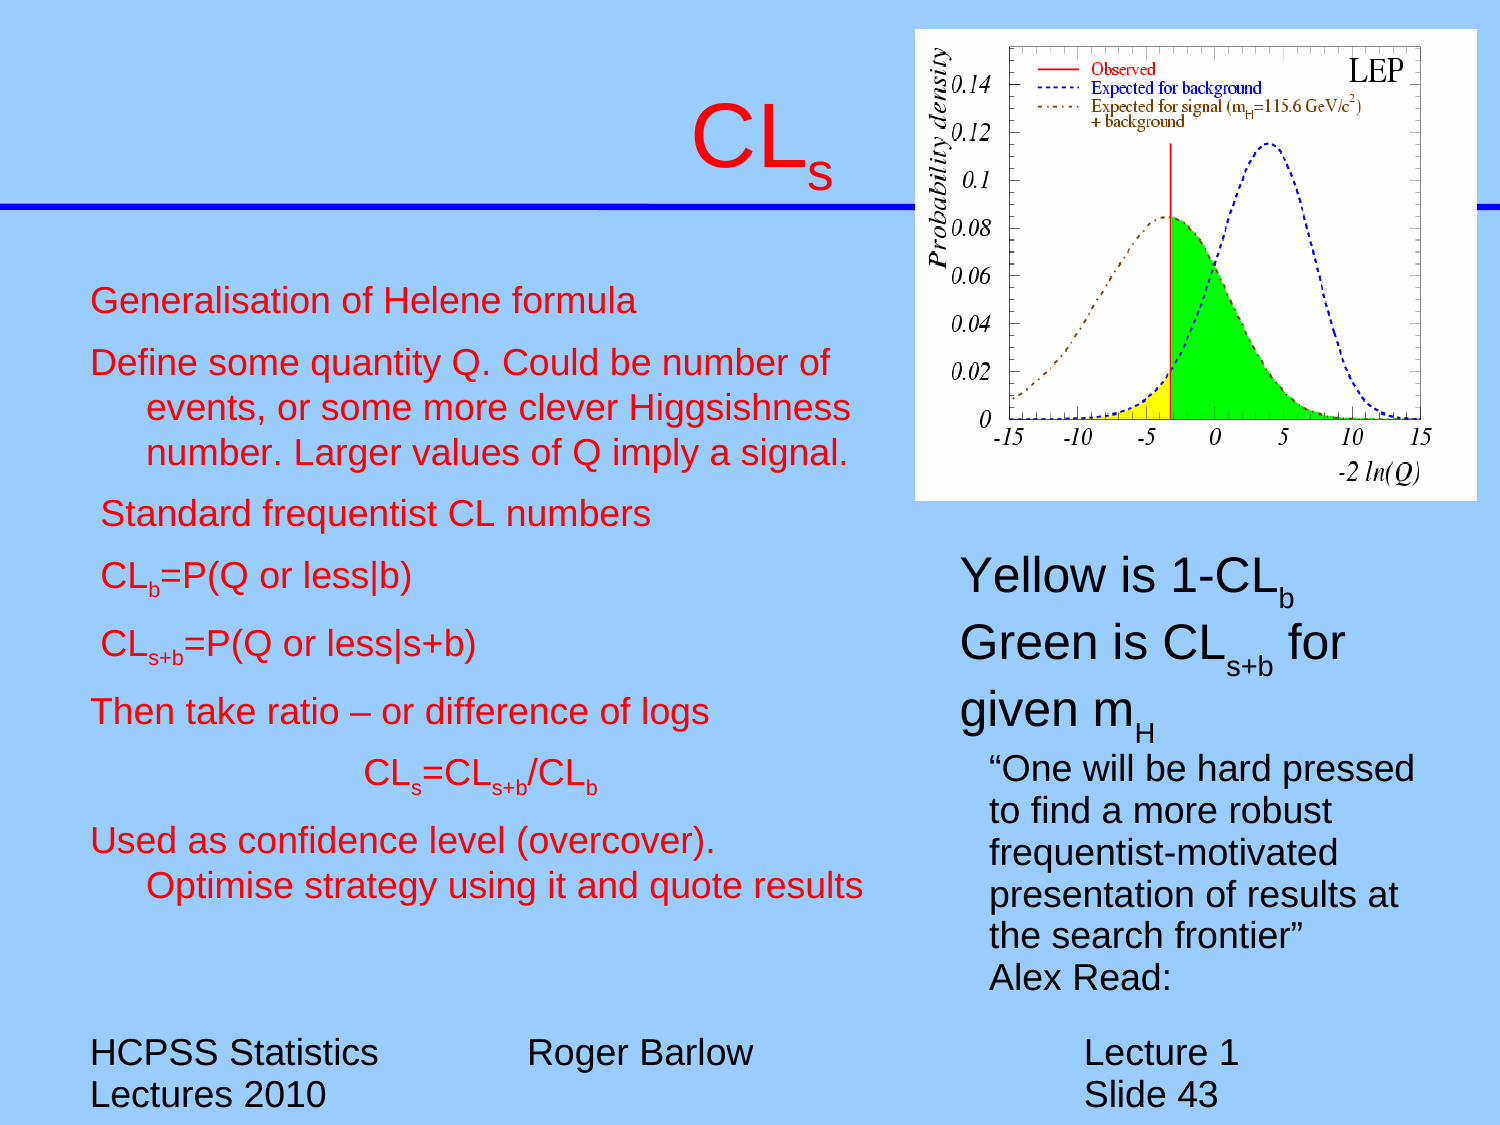

# CLs
Generalisation of Helene formula
Define some quantity Q. Could be number of events, or some more clever Higgsishness number. Larger values of Q imply a signal.
 Standard frequentist CL numbers
 CLb=P(Q or less|b)
 CLs+b=P(Q or less|s+b)
Then take ratio – or difference of logs
CLs=CLs+b/CLb
Used as confidence level (overcover). Optimise strategy using it and quote results
Yellow is 1-CLb
Green is CLs+b for
given mH
“One will be hard pressed to find a more robust frequentist-motivated presentation of results at the search frontier”
Alex Read:
Roger Barlow - Confidence Intervals
43